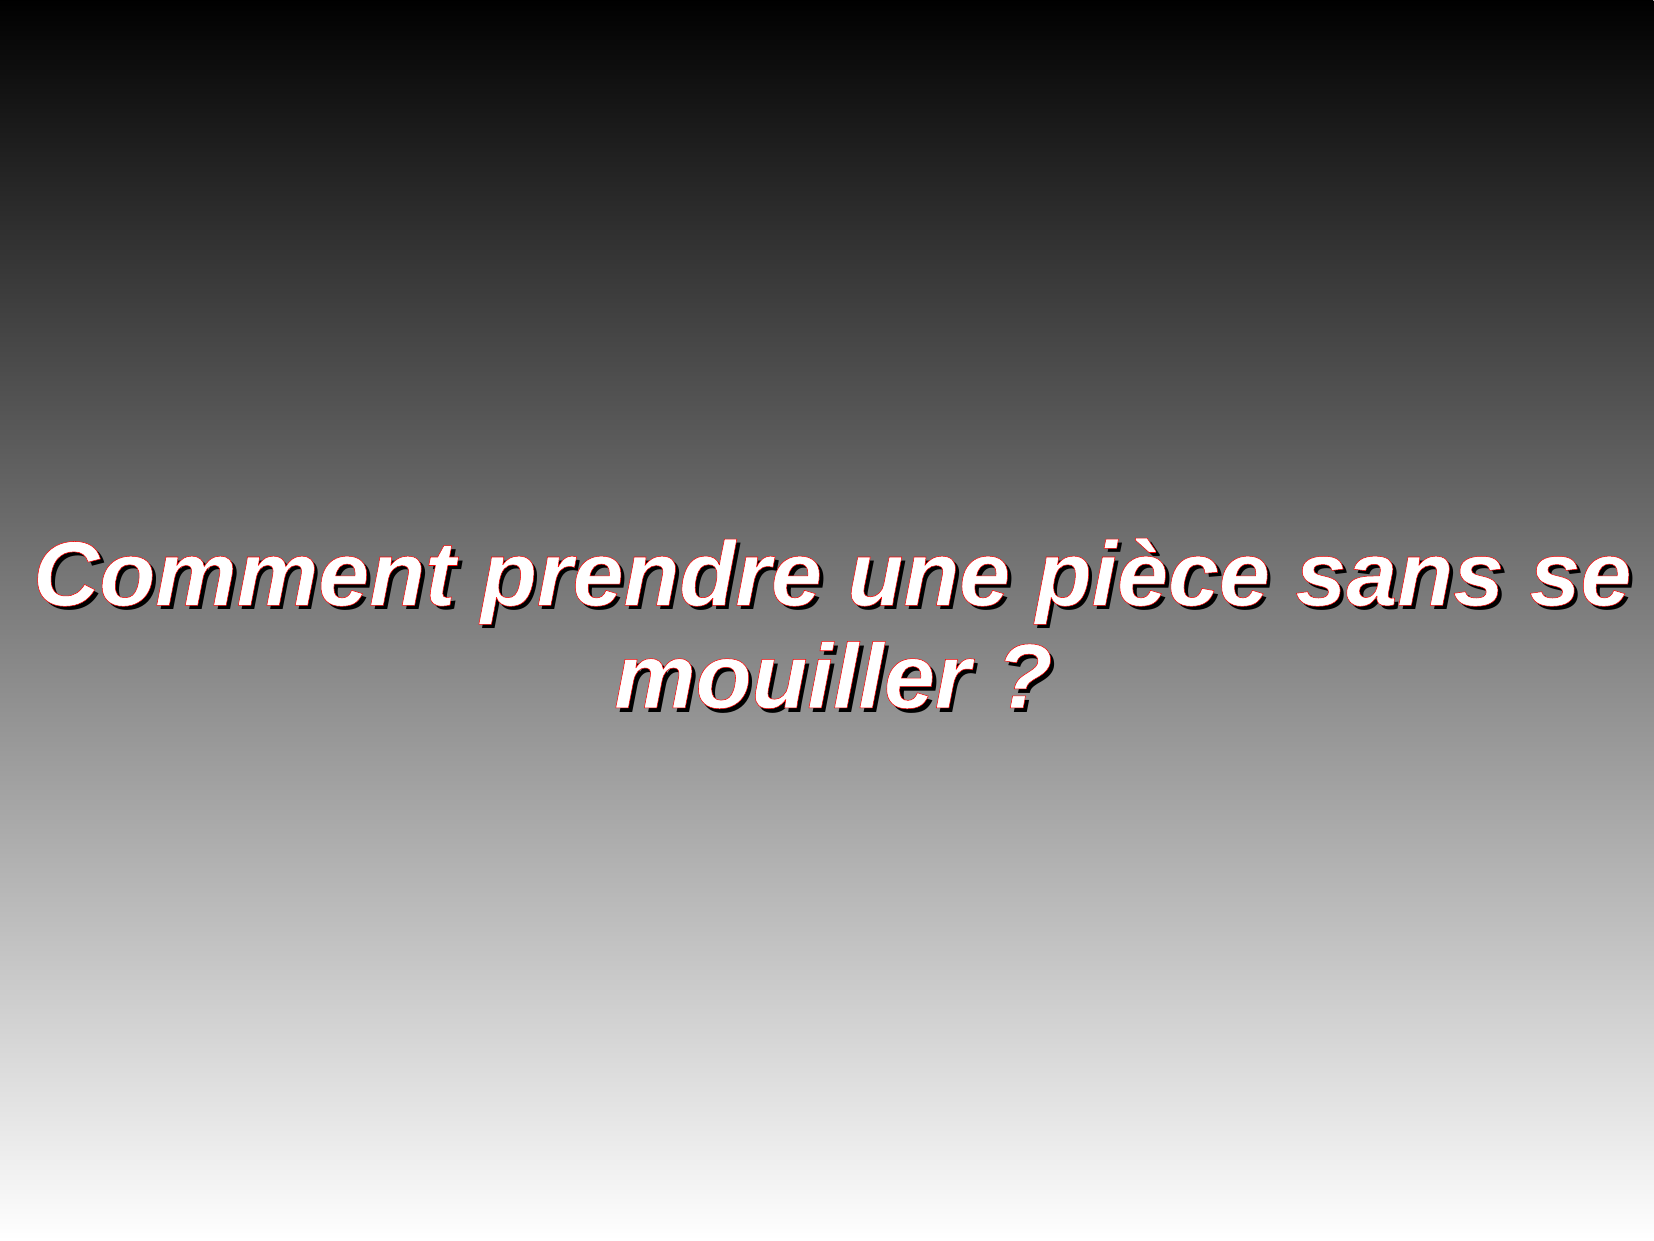

Comment prendre une pièce sans se mouiller ?